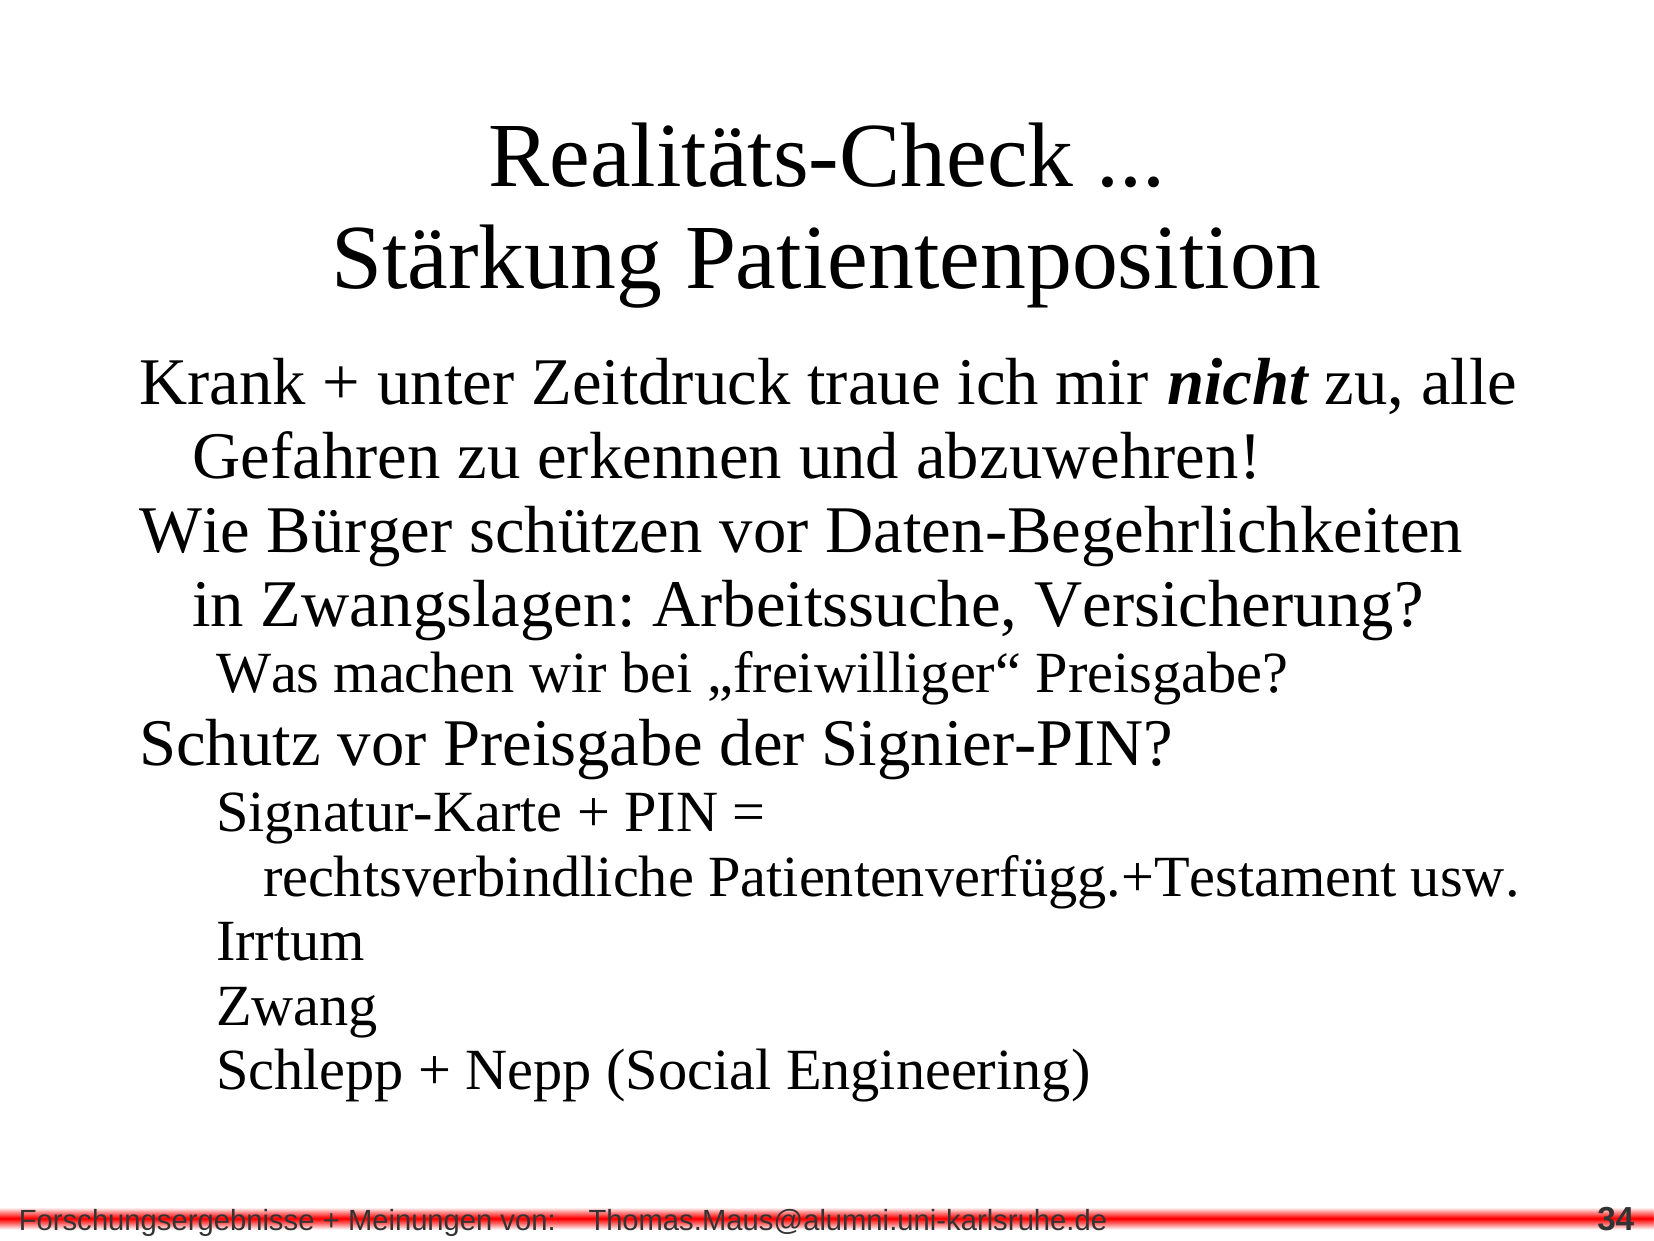

# Realitäts-Check ... Stärkung Patientenposition
Krank + unter Zeitdruck traue ich mir nicht zu, alle Gefahren zu erkennen und abzuwehren!
Wie Bürger schützen vor Daten-Begehrlichkeiten in Zwangslagen: Arbeitssuche, Versicherung?
Was machen wir bei „freiwilliger“ Preisgabe?
Schutz vor Preisgabe der Signier-PIN?
Signatur-Karte + PIN =
rechtsverbindliche Patientenverfügg.+Testament usw.
Irrtum
Zwang
Schlepp + Nepp (Social Engineering)